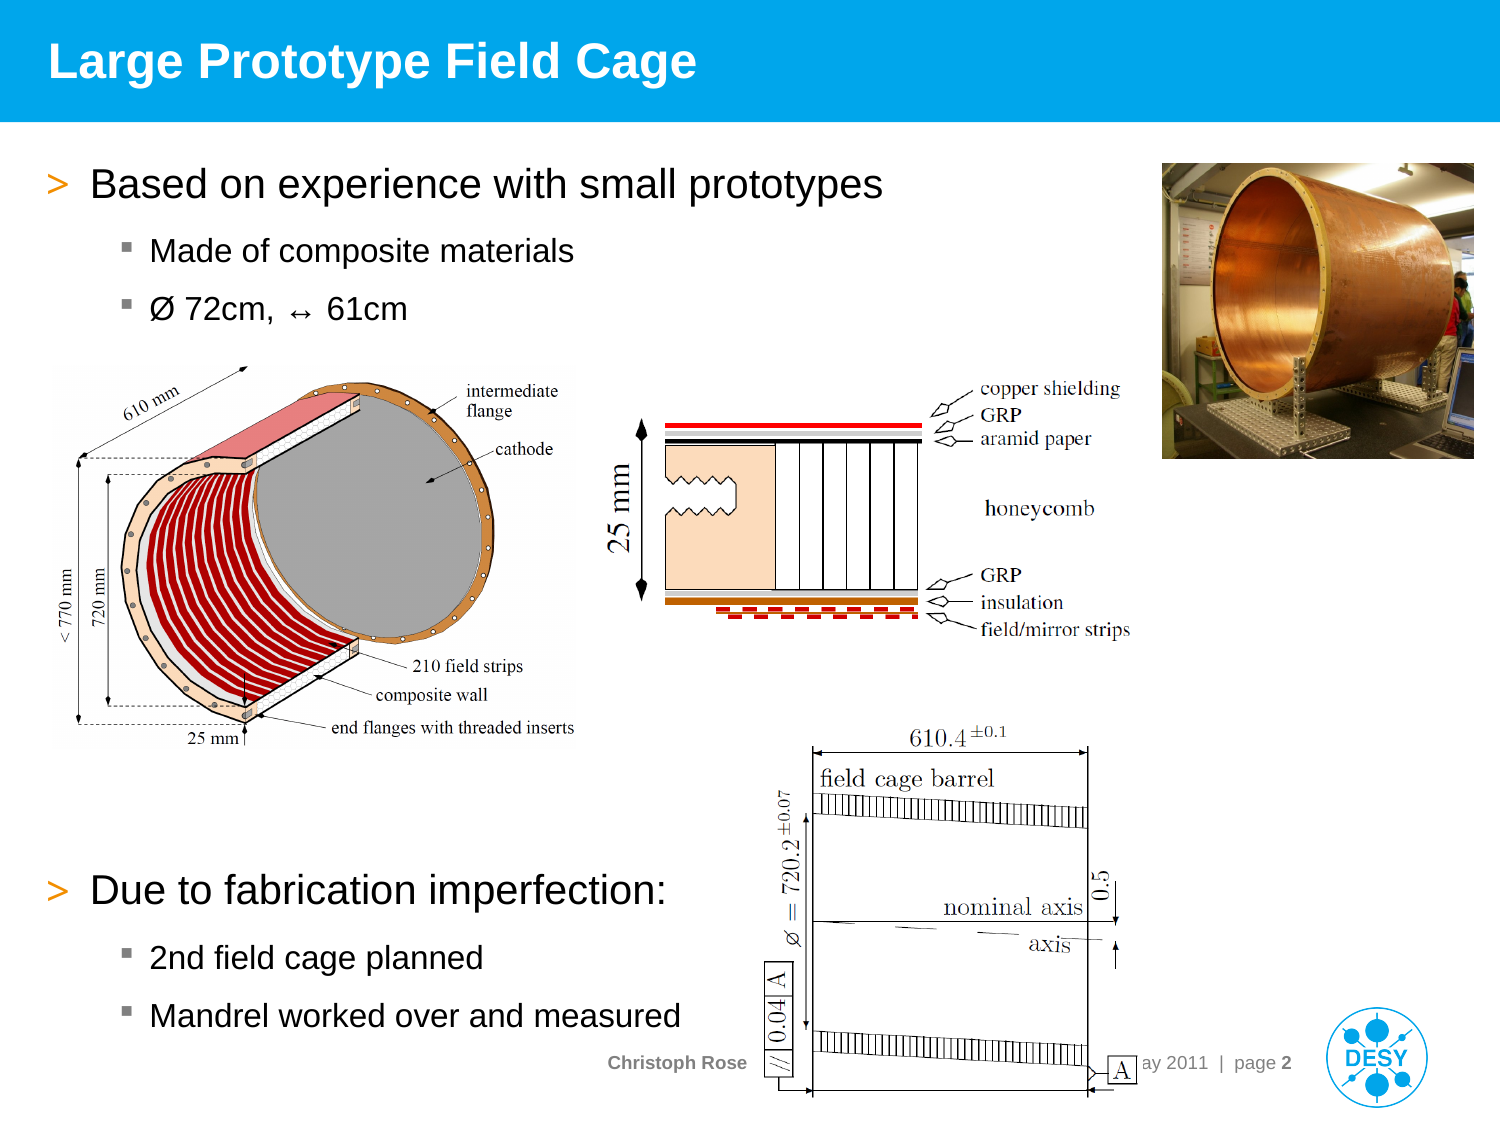

# Large Prototype Field Cage
Based on experience with small prototypes
Made of composite materials
Ø 72cm, ↔ 61cm
Due to fabrication imperfection:
2nd field cage planned
Mandrel worked over and measured